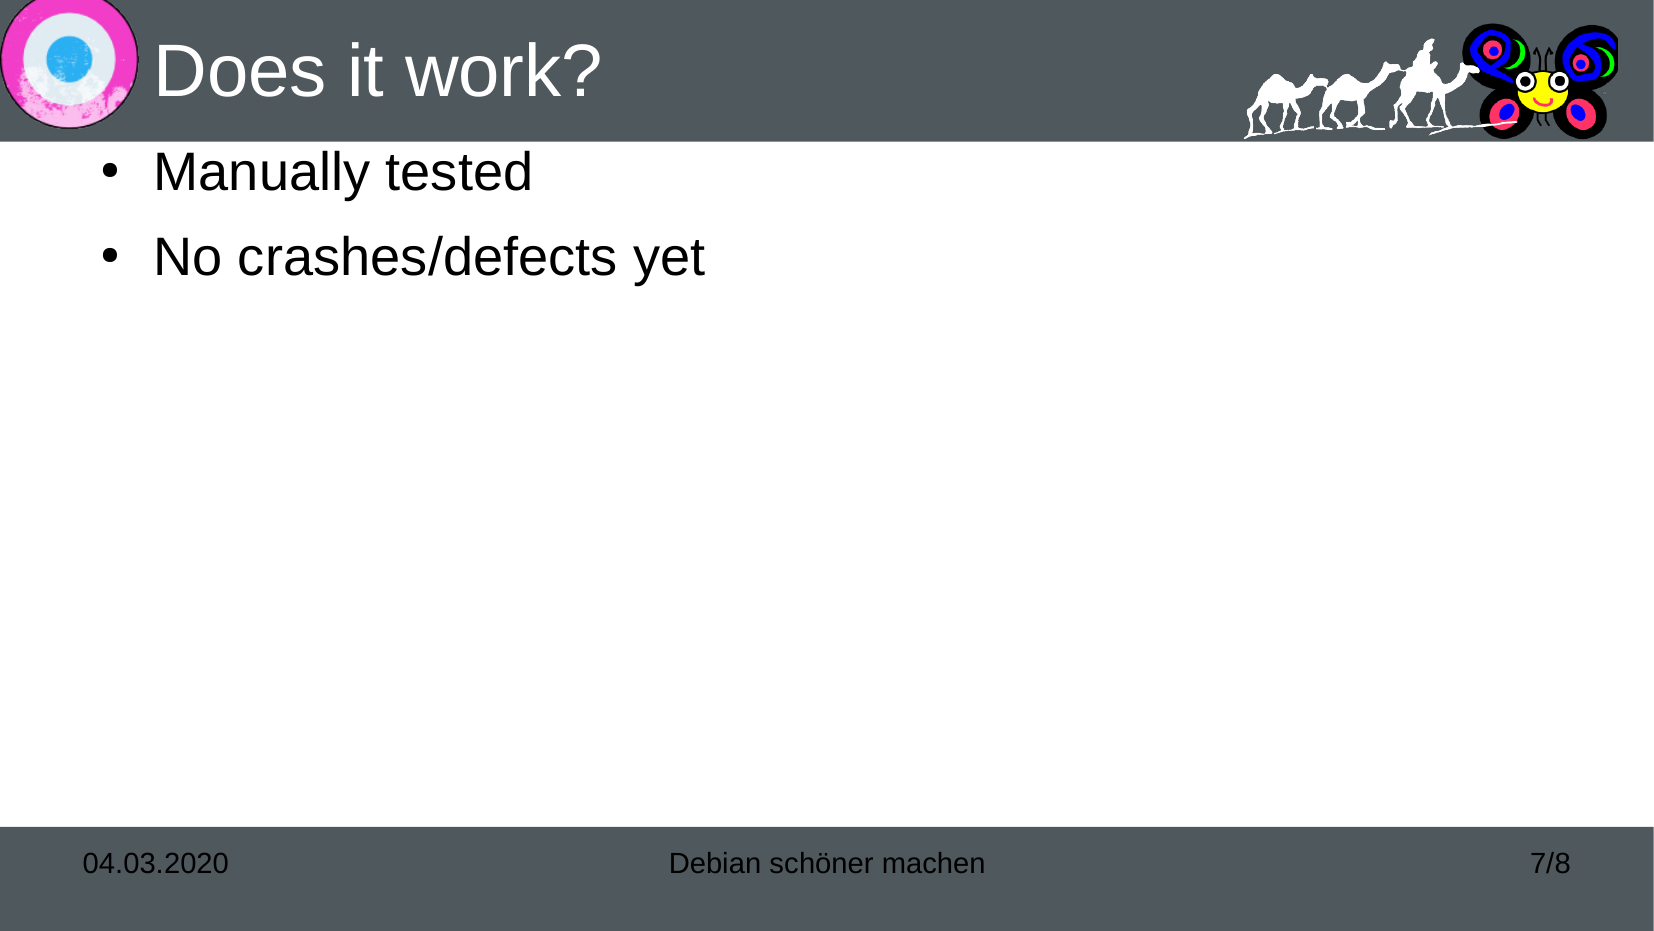

# Does it work?
Manually tested
No crashes/defects yet
08. März 2019
7